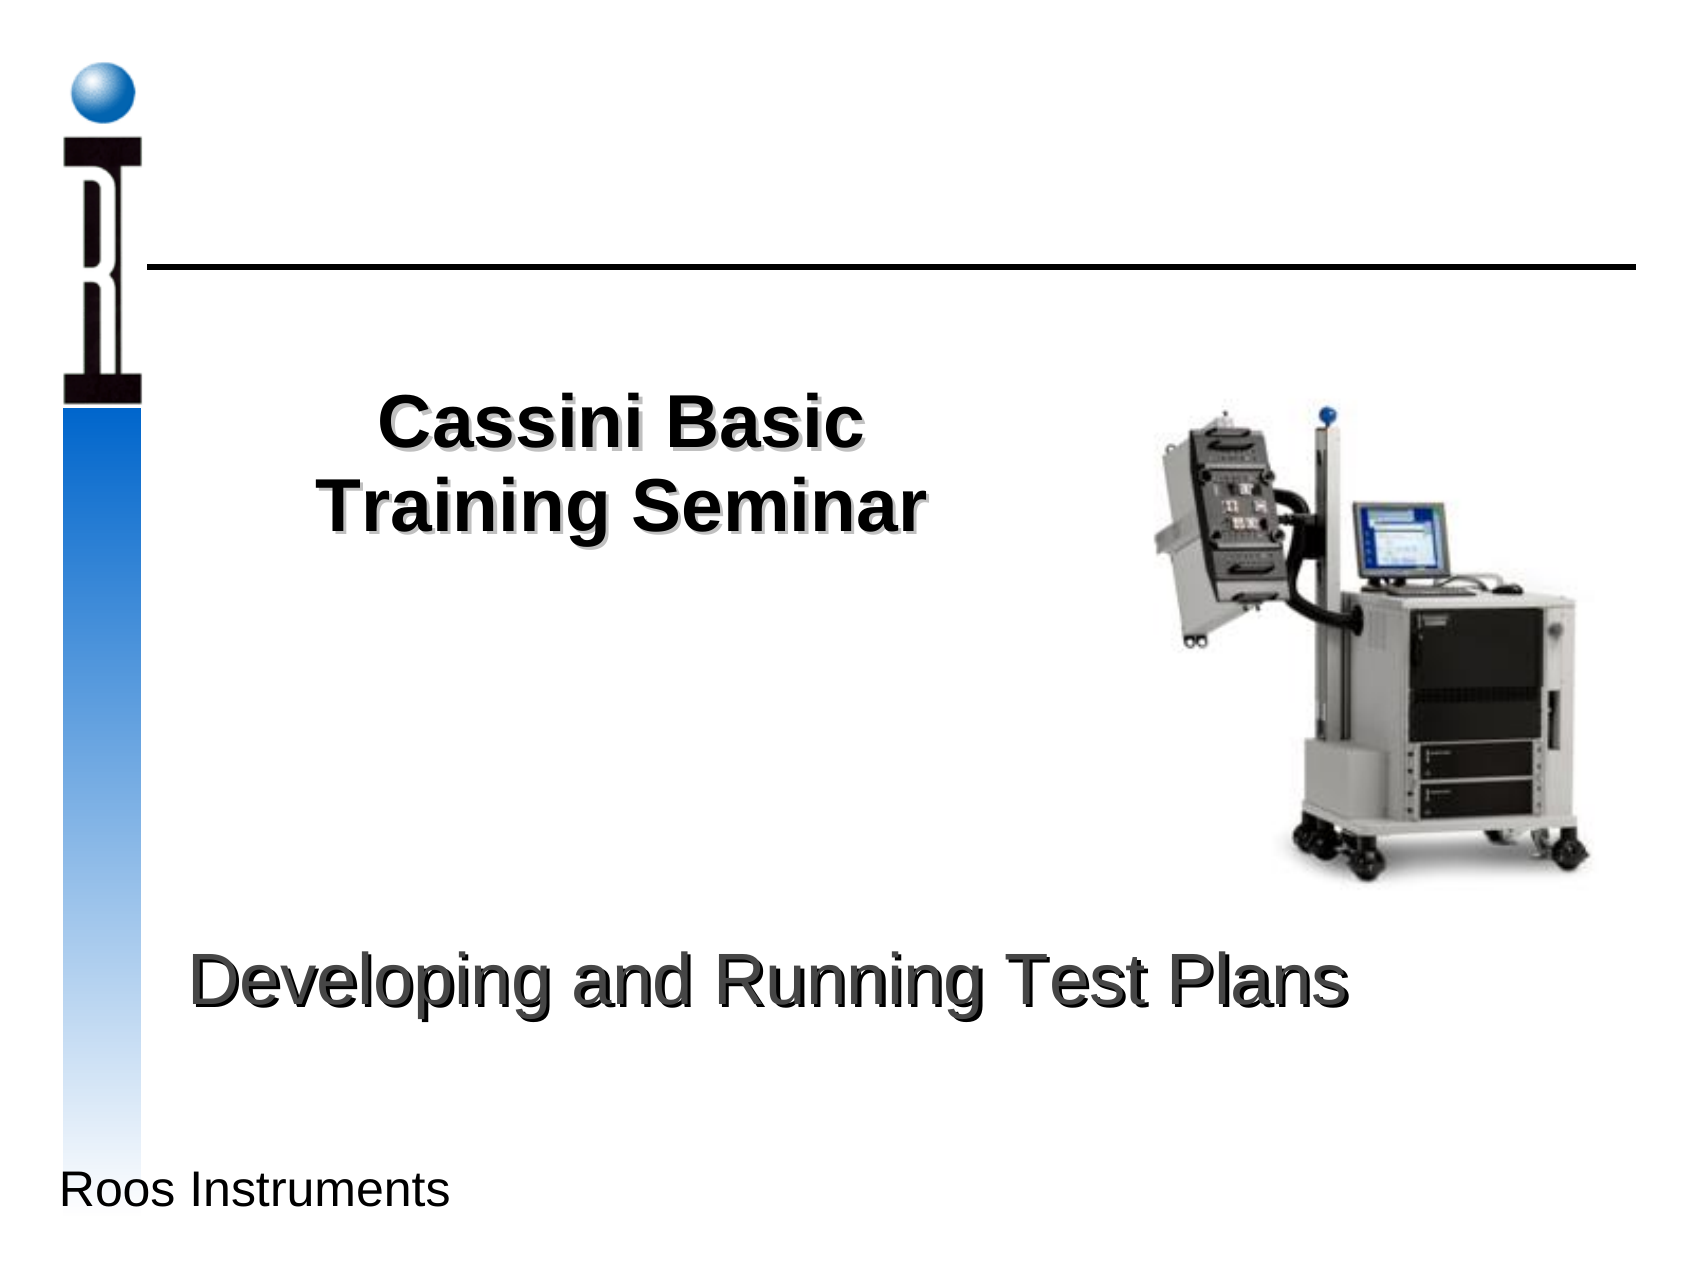

Cassini Basic Training Seminar
Developing and Running Test Plans